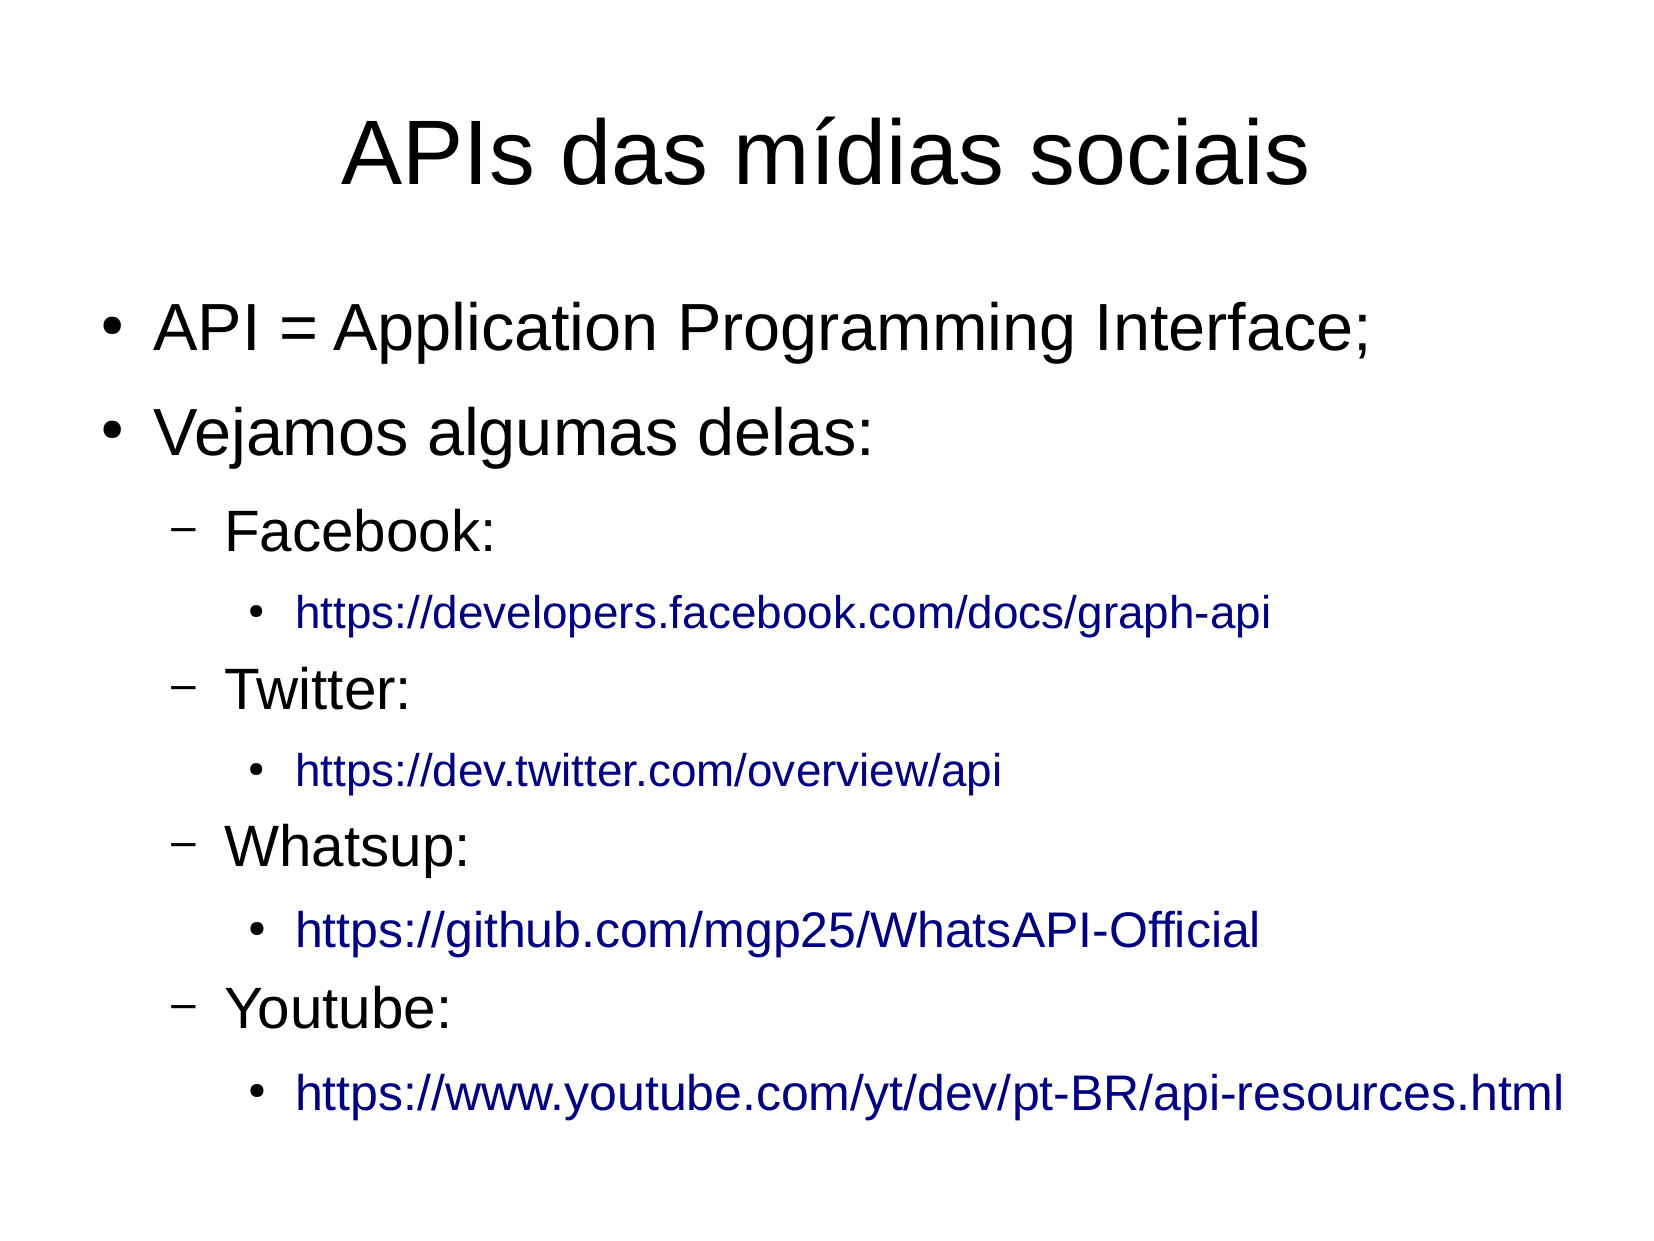

# APIs das mídias sociais
API = Application Programming Interface;
Vejamos algumas delas:
Facebook:
https://developers.facebook.com/docs/graph-api
Twitter:
https://dev.twitter.com/overview/api
Whatsup:
https://github.com/mgp25/WhatsAPI-Official
Youtube:
https://www.youtube.com/yt/dev/pt-BR/api-resources.html